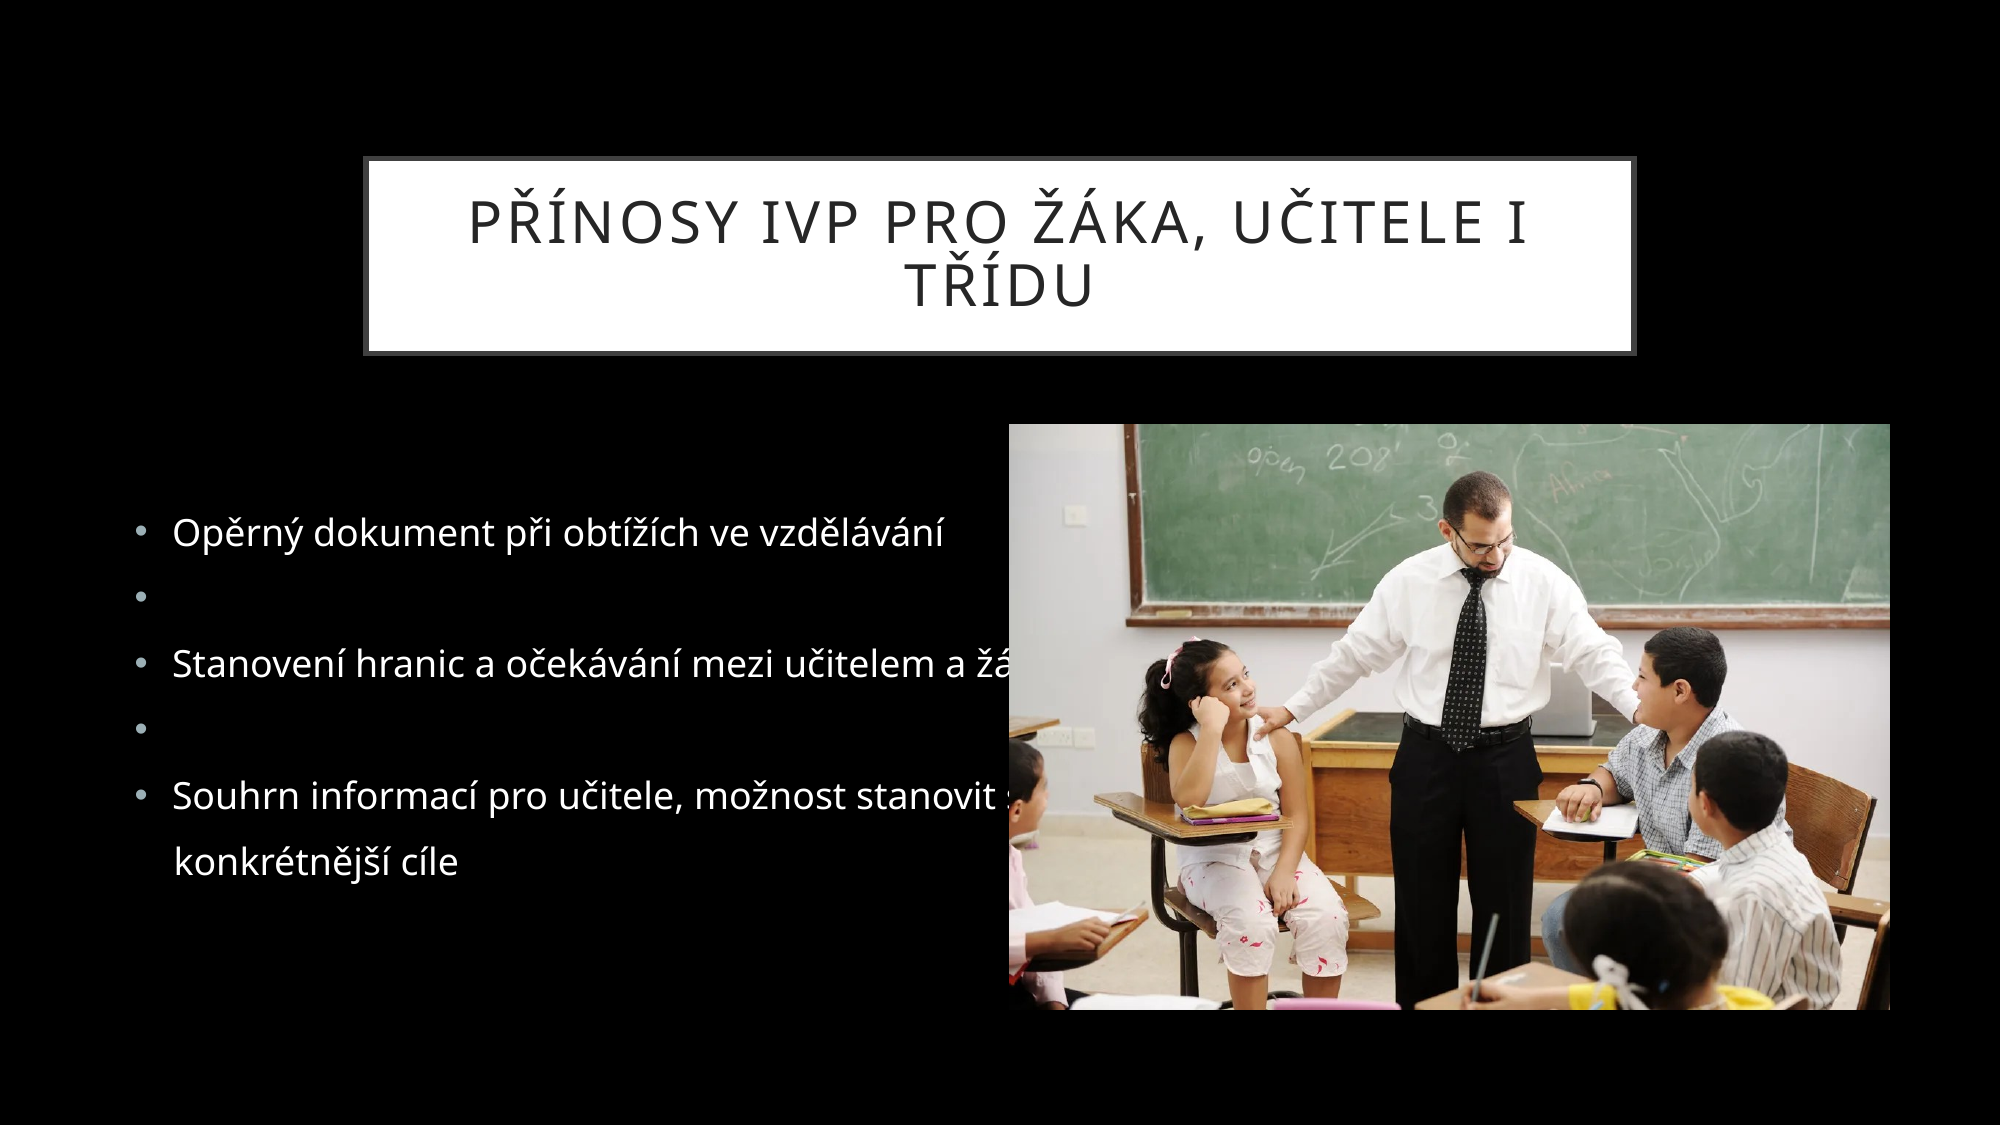

# Přínosy IVP pro žáka, učitele i třídu
Opěrný dokument při obtížích ve vzdělávání
Stanovení hranic a očekávání mezi učitelem a žákem
Souhrn informací pro učitele, možnost stanovit si
 konkrétnější cíle